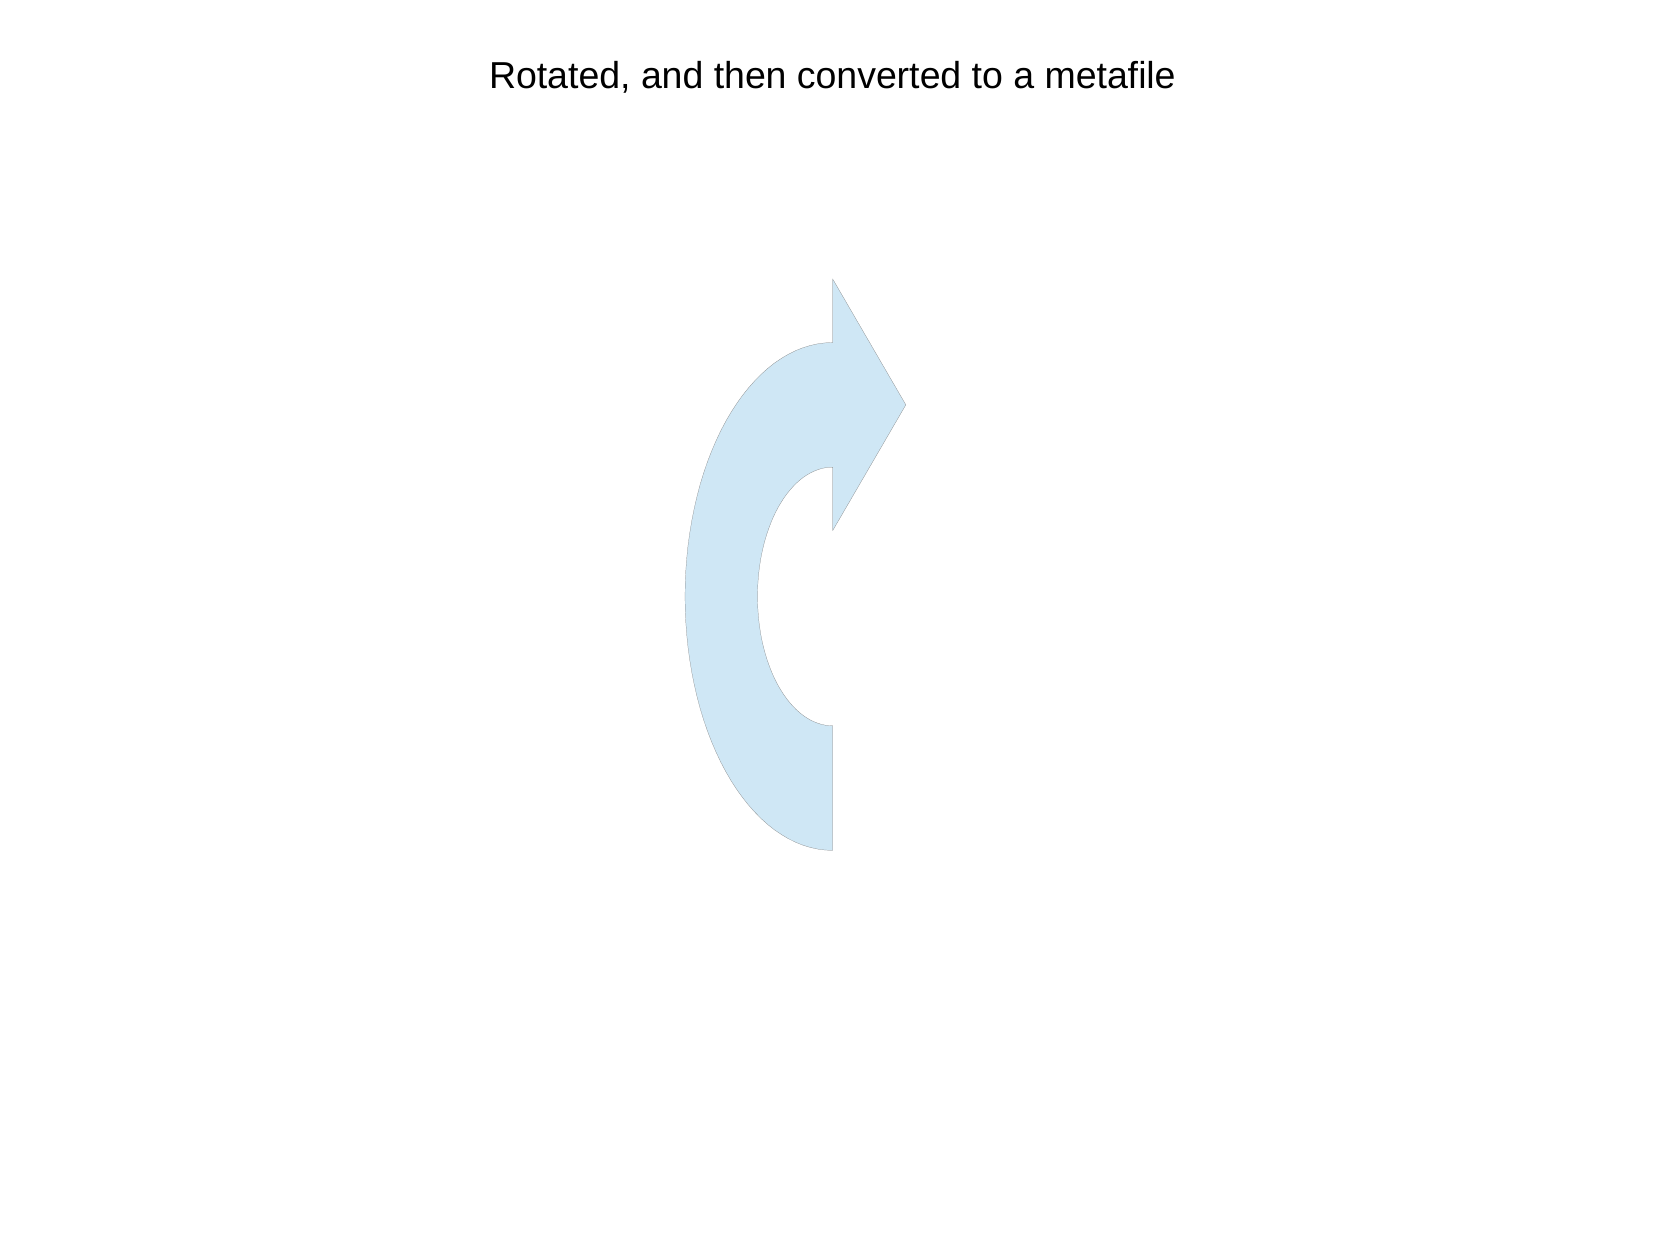

Rotated, and then converted to a metafile